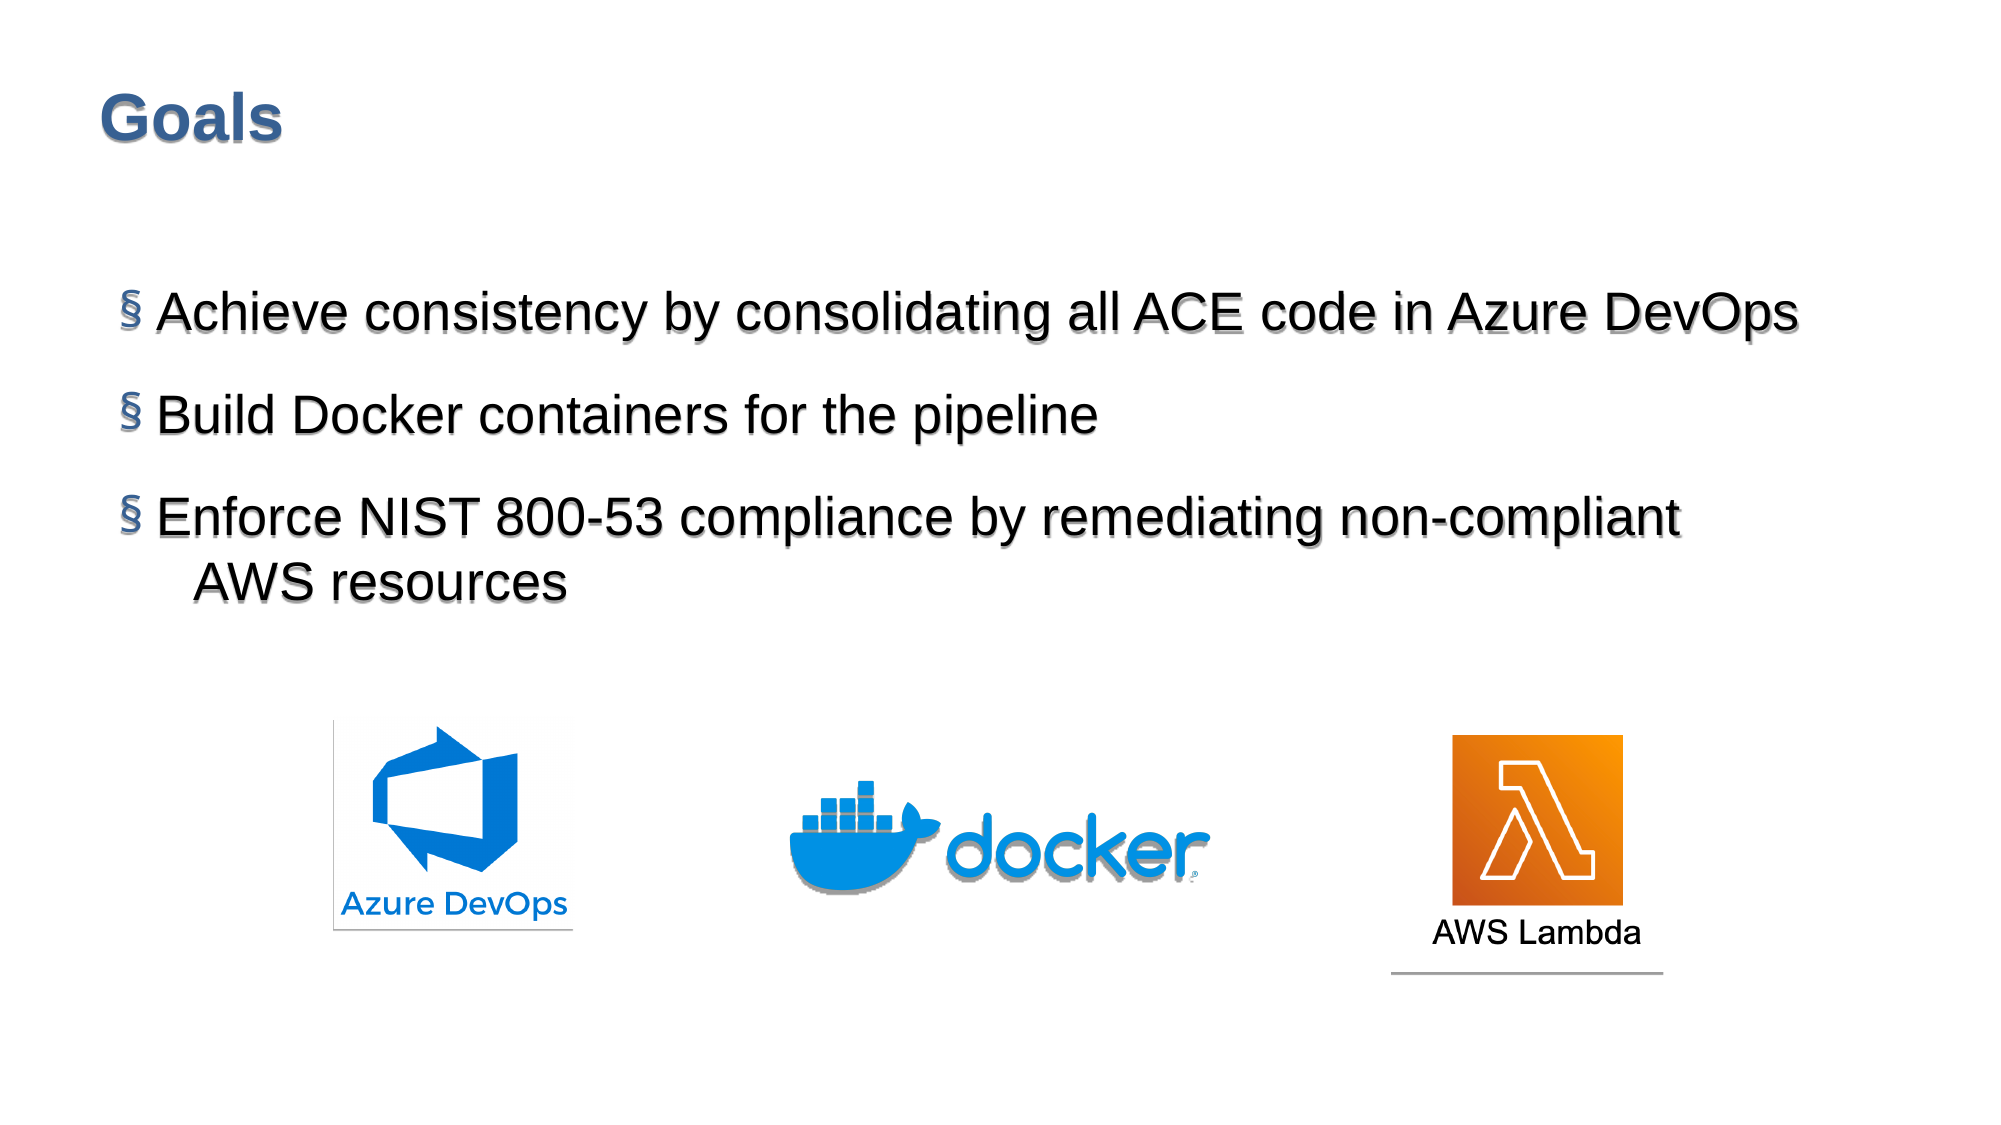

Goals
# Achieve consistency by consolidating all ACE code in Azure DevOps
Build Docker containers for the pipeline
Enforce NIST 800-53 compliance by remediating non-compliant AWS resources